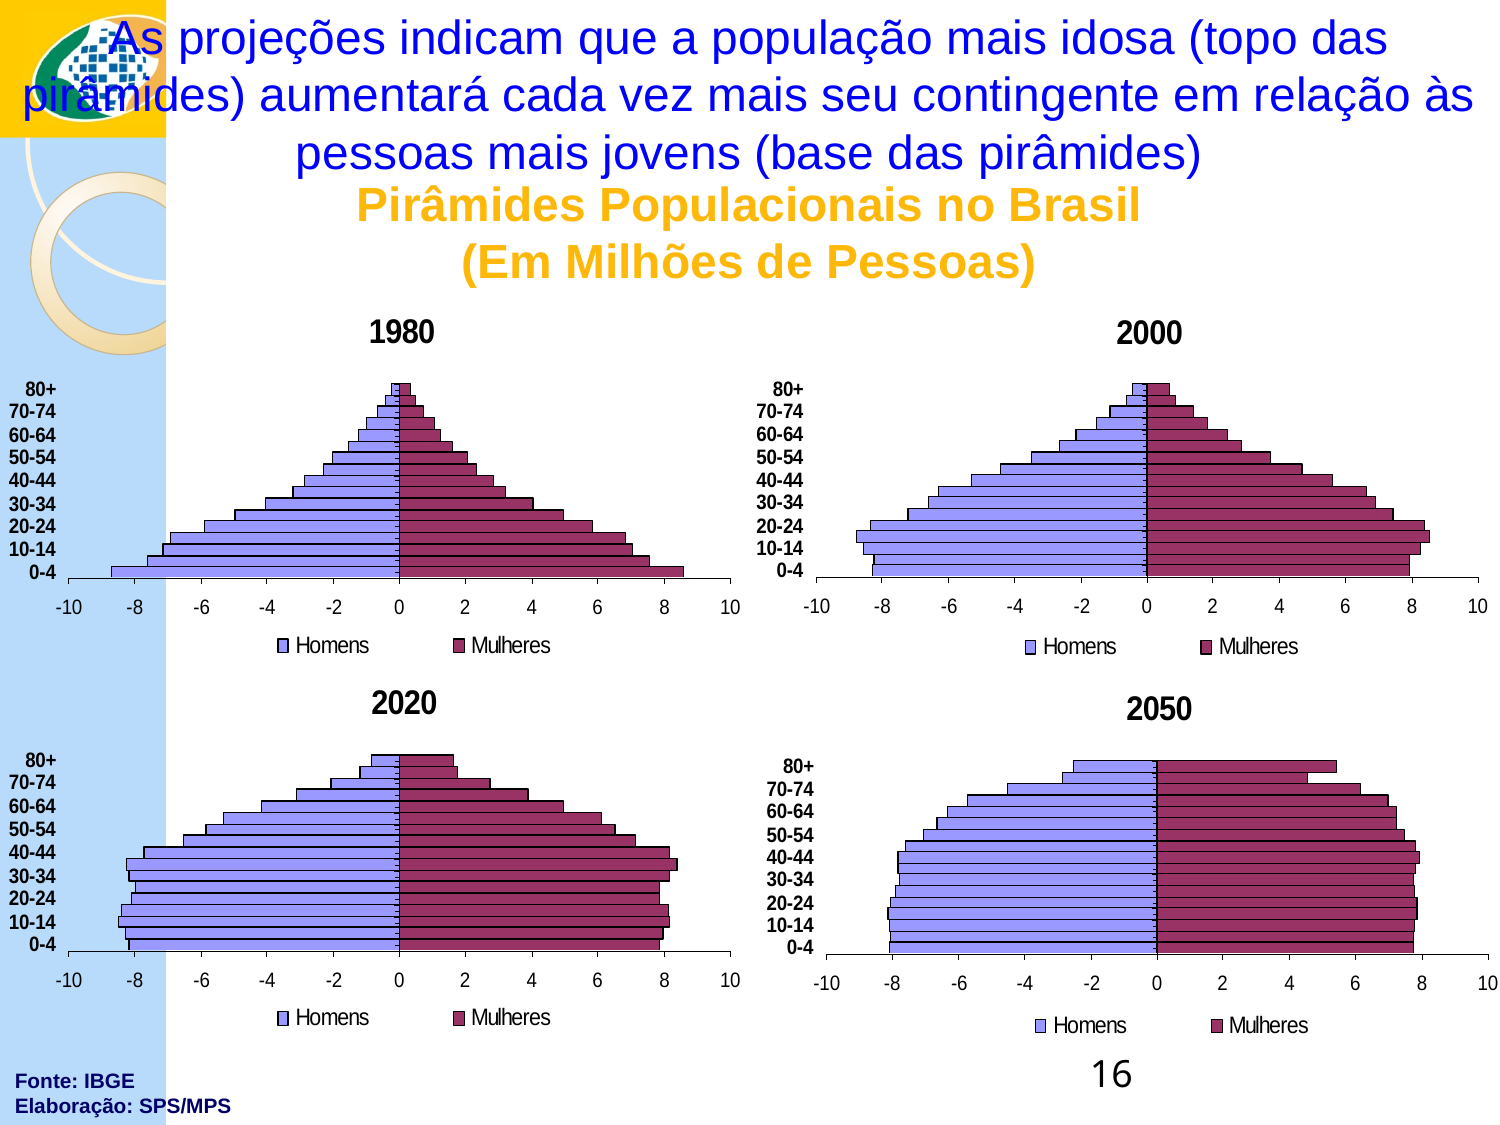

As projeções indicam que a população mais idosa (topo das pirâmides) aumentará cada vez mais seu contingente em relação às pessoas mais jovens (base das pirâmides)
Pirâmides Populacionais no Brasil
(Em Milhões de Pessoas)
Fonte: IBGE
Elaboração: SPS/MPS